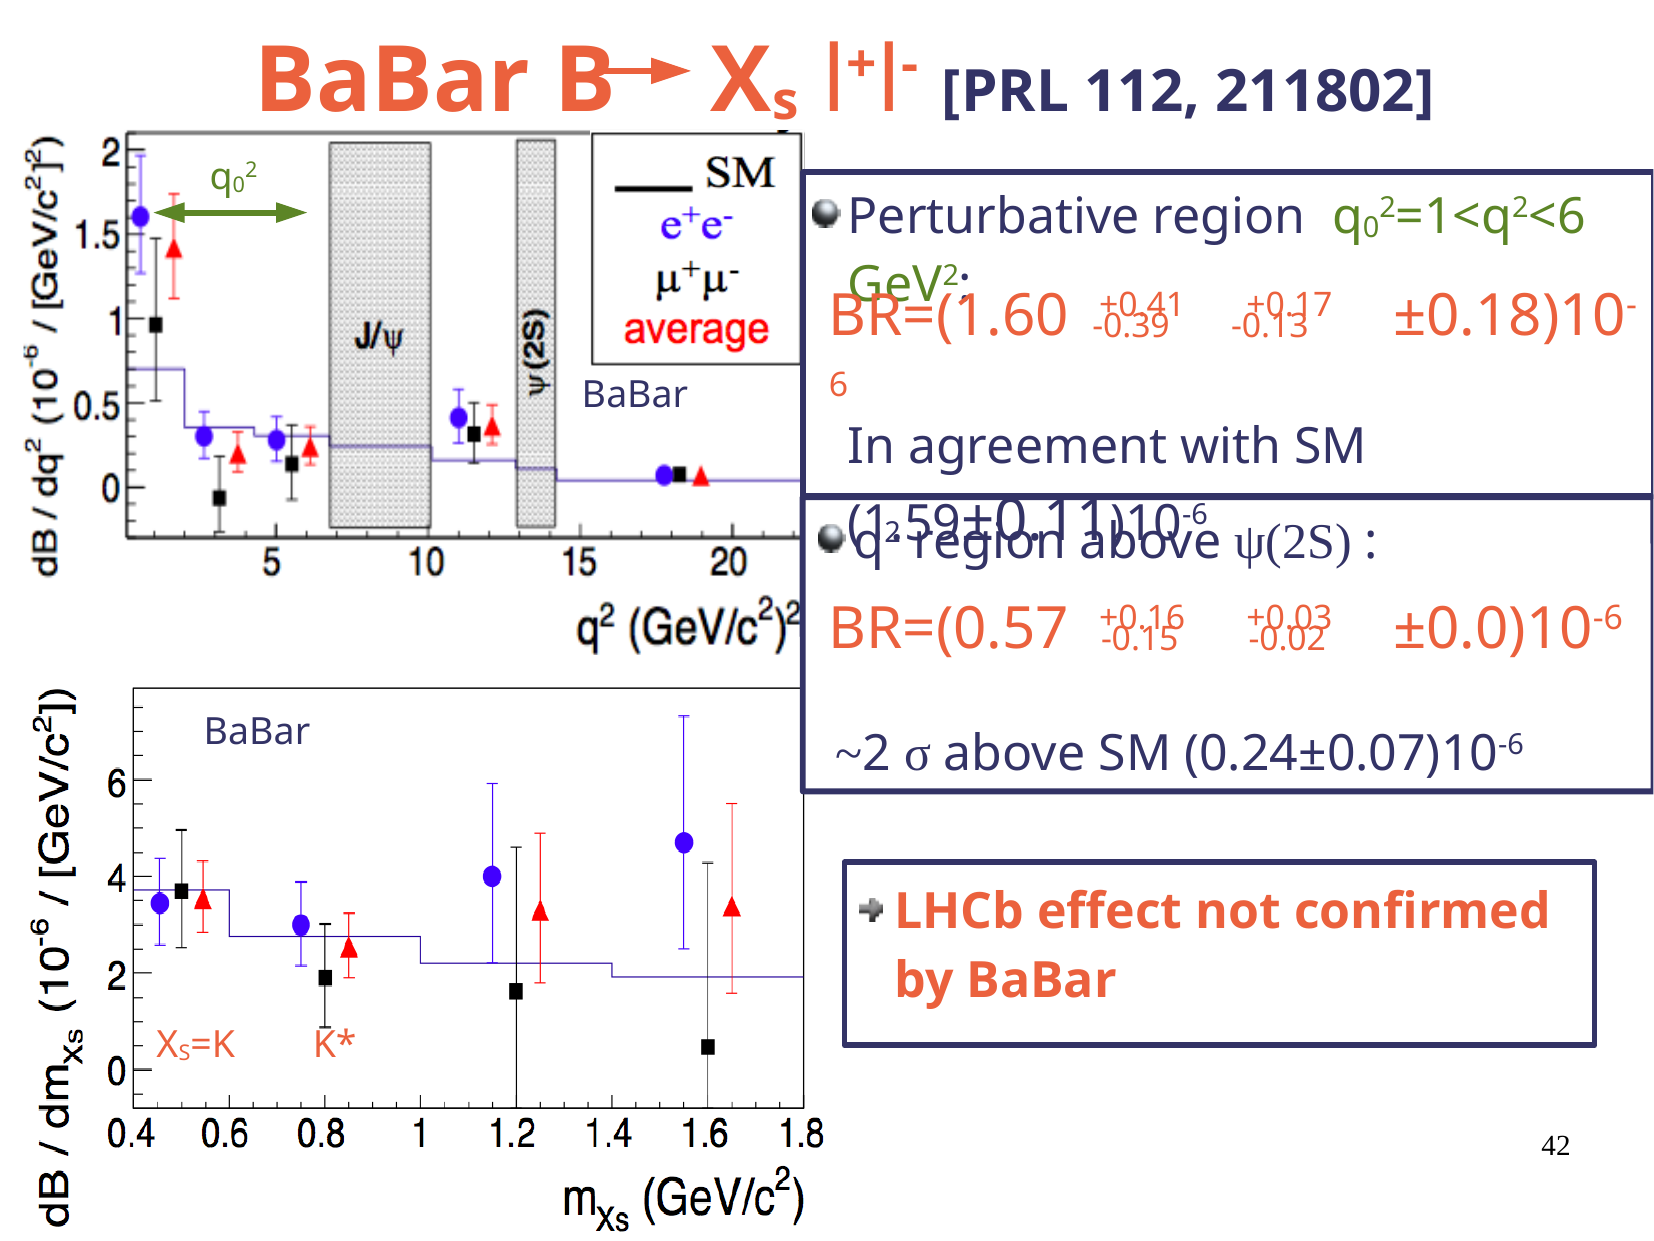

# BaBar B Xs l+l- [PRL 112, 211802]
q02
Perturbative region q02=1<q2<6 GeV2:
 -0.39 -0.13
BR=(1.60 +0.41 +0.17 ±0.18)10-6
BaBar
In agreement with SM (1.59±0.11)10-6
q2 region above ψ(2S) :
 -0.15 -0.02
BR=(0.57 +0.16 +0.03 ±0.0)10-6
BaBar
~2 σ above SM (0.24±0.07)10-6
LHCb effect not confirmed by BaBar
XS=K K*
XS=K K*
42